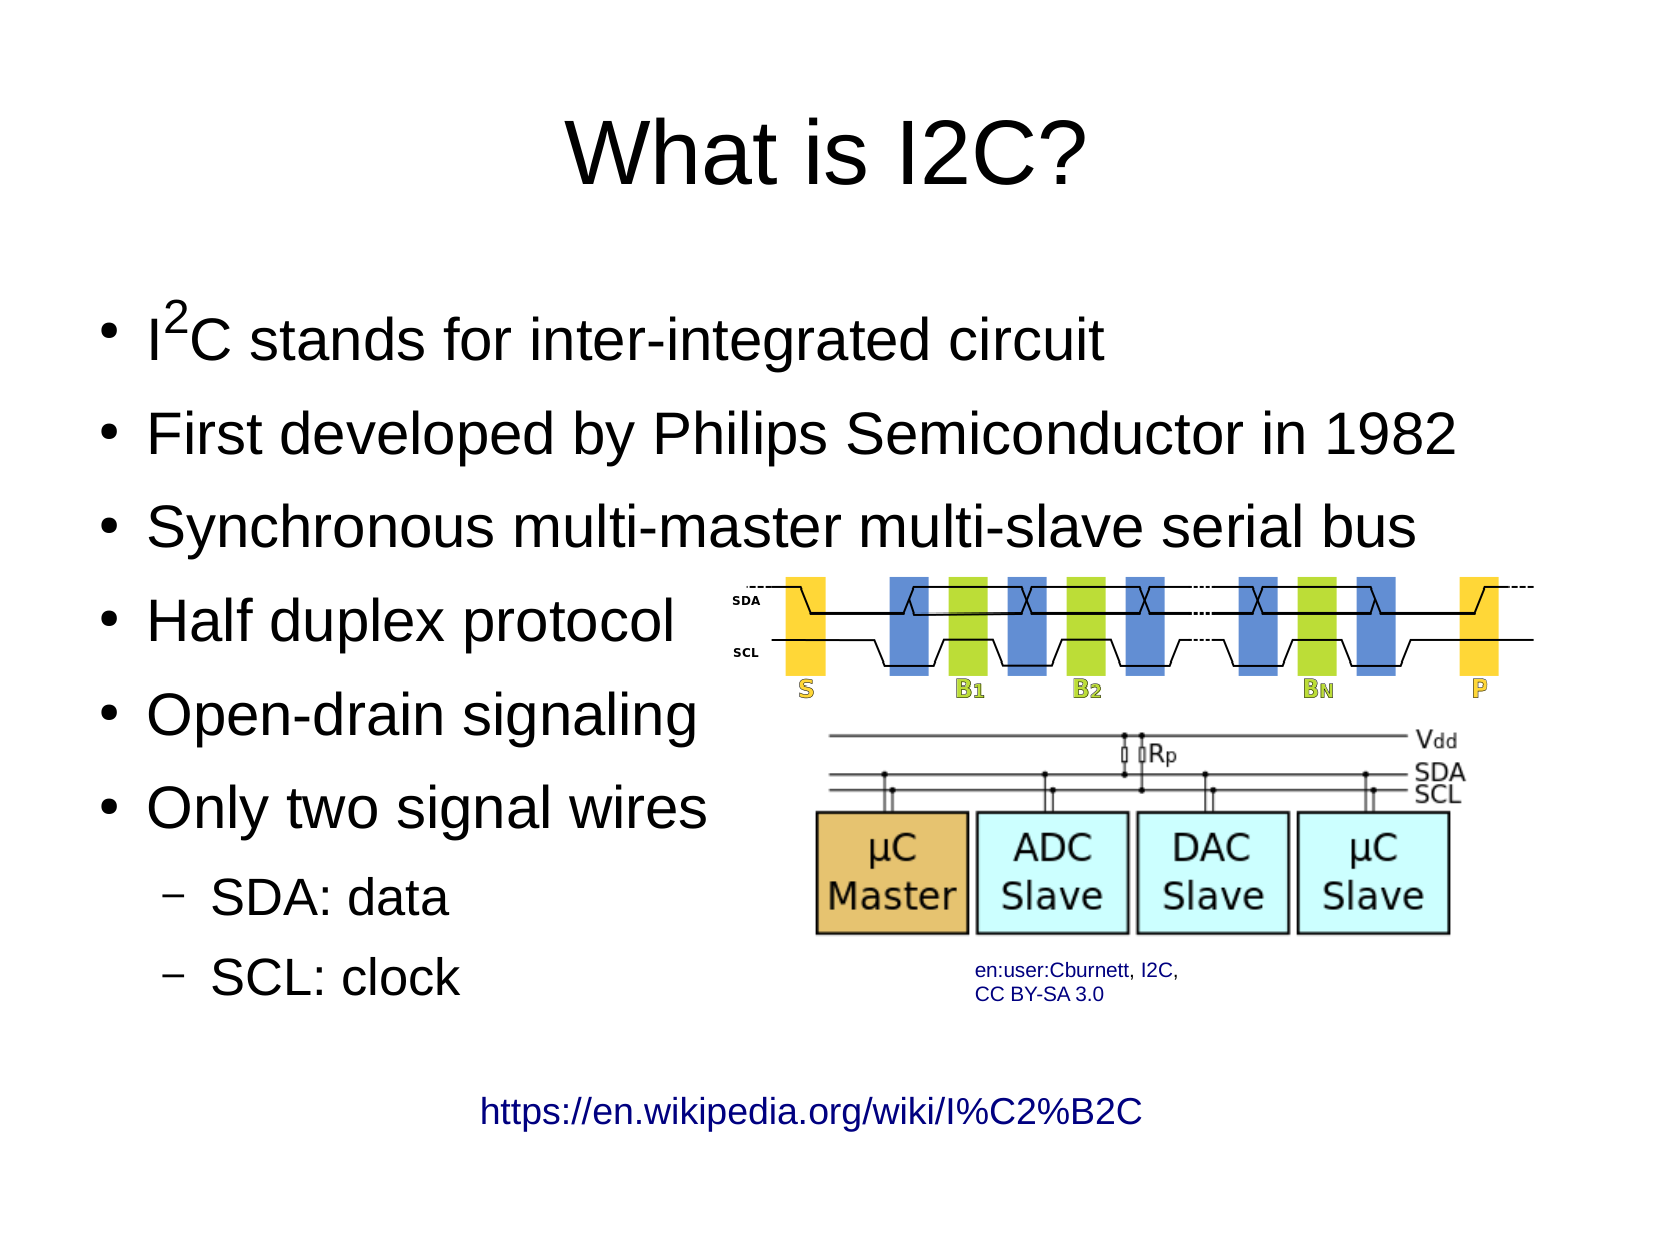

# What is I2C?
I2C stands for inter-integrated circuit
First developed by Philips Semiconductor in 1982
Synchronous multi-master multi-slave serial bus
Half duplex protocol
Open-drain signaling
Only two signal wires
SDA: data
SCL: clock
en:user:Cburnett, I2C, CC BY-SA 3.0
https://en.wikipedia.org/wiki/I%C2%B2C